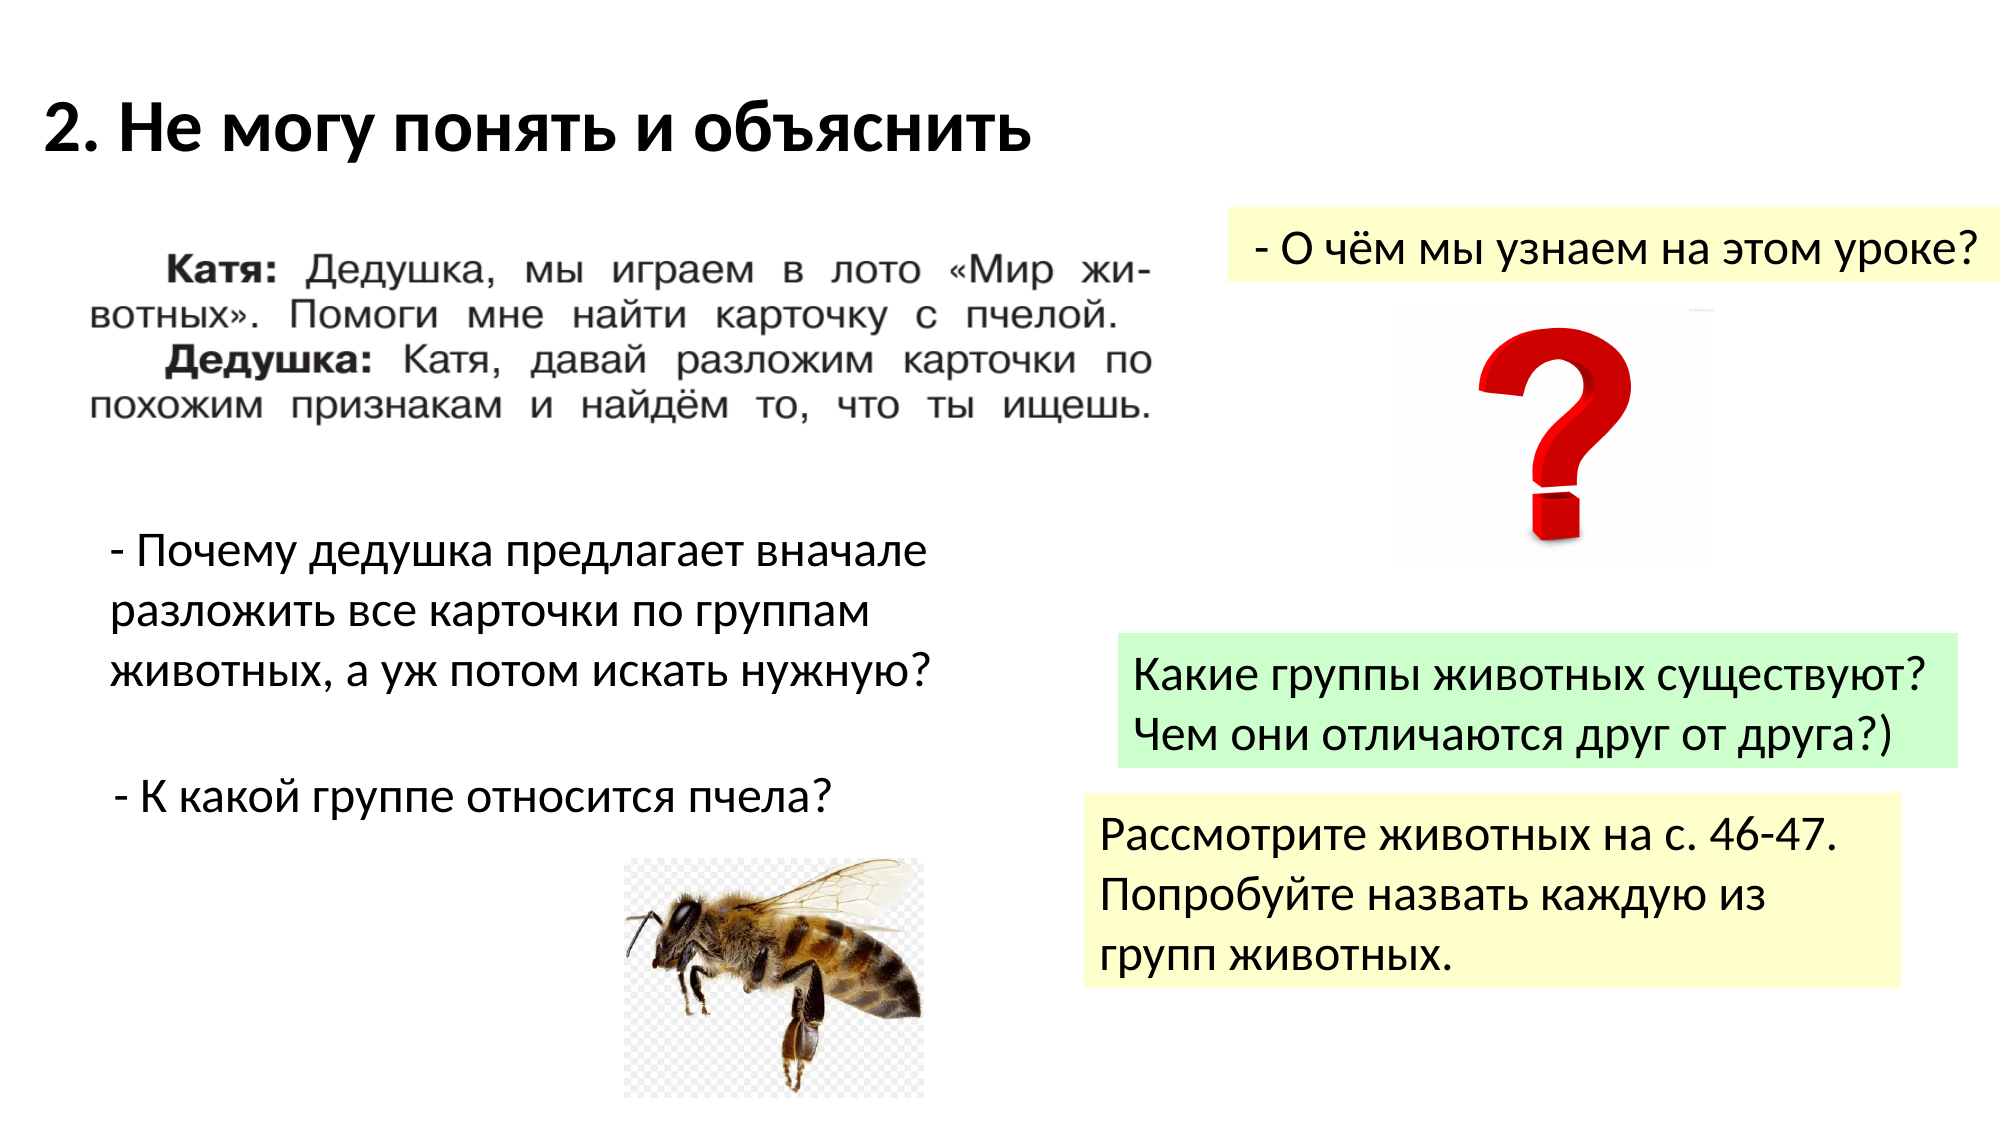

# 2. Не могу понять и объяснить
 - О чём мы узнаем на этом уроке?
- Почему дедушка предлагает вначале разложить все карточки по группам животных, а уж потом искать нужную?
Какие группы животных существуют? Чем они отличаются друг от друга?)
- К какой группе относится пчела?
Рассмотрите животных на с. 46-47. Попробуйте назвать каждую из групп животных.